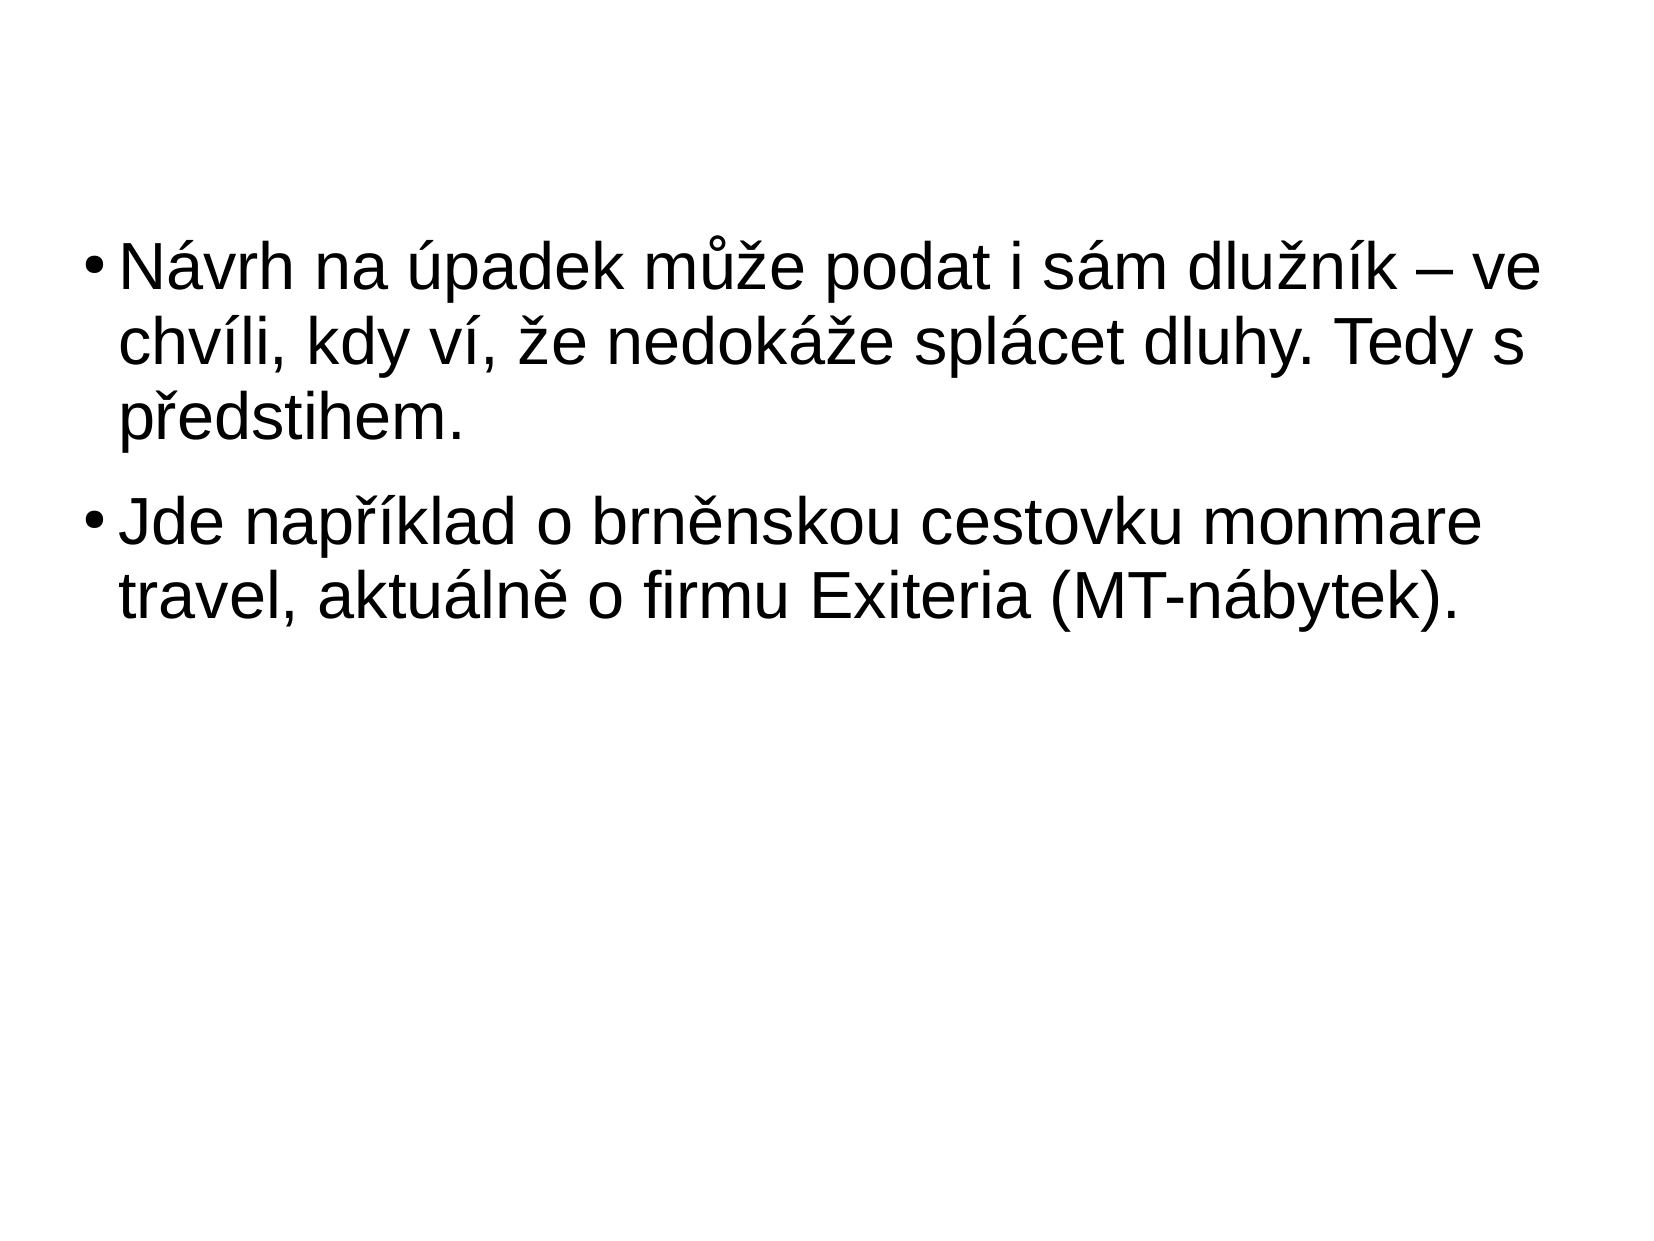

# Návrh na úpadek může podat i sám dlužník – ve chvíli, kdy ví, že nedokáže splácet dluhy. Tedy s předstihem.
Jde například o brněnskou cestovku monmare travel, aktuálně o firmu Exiteria (MT-nábytek).